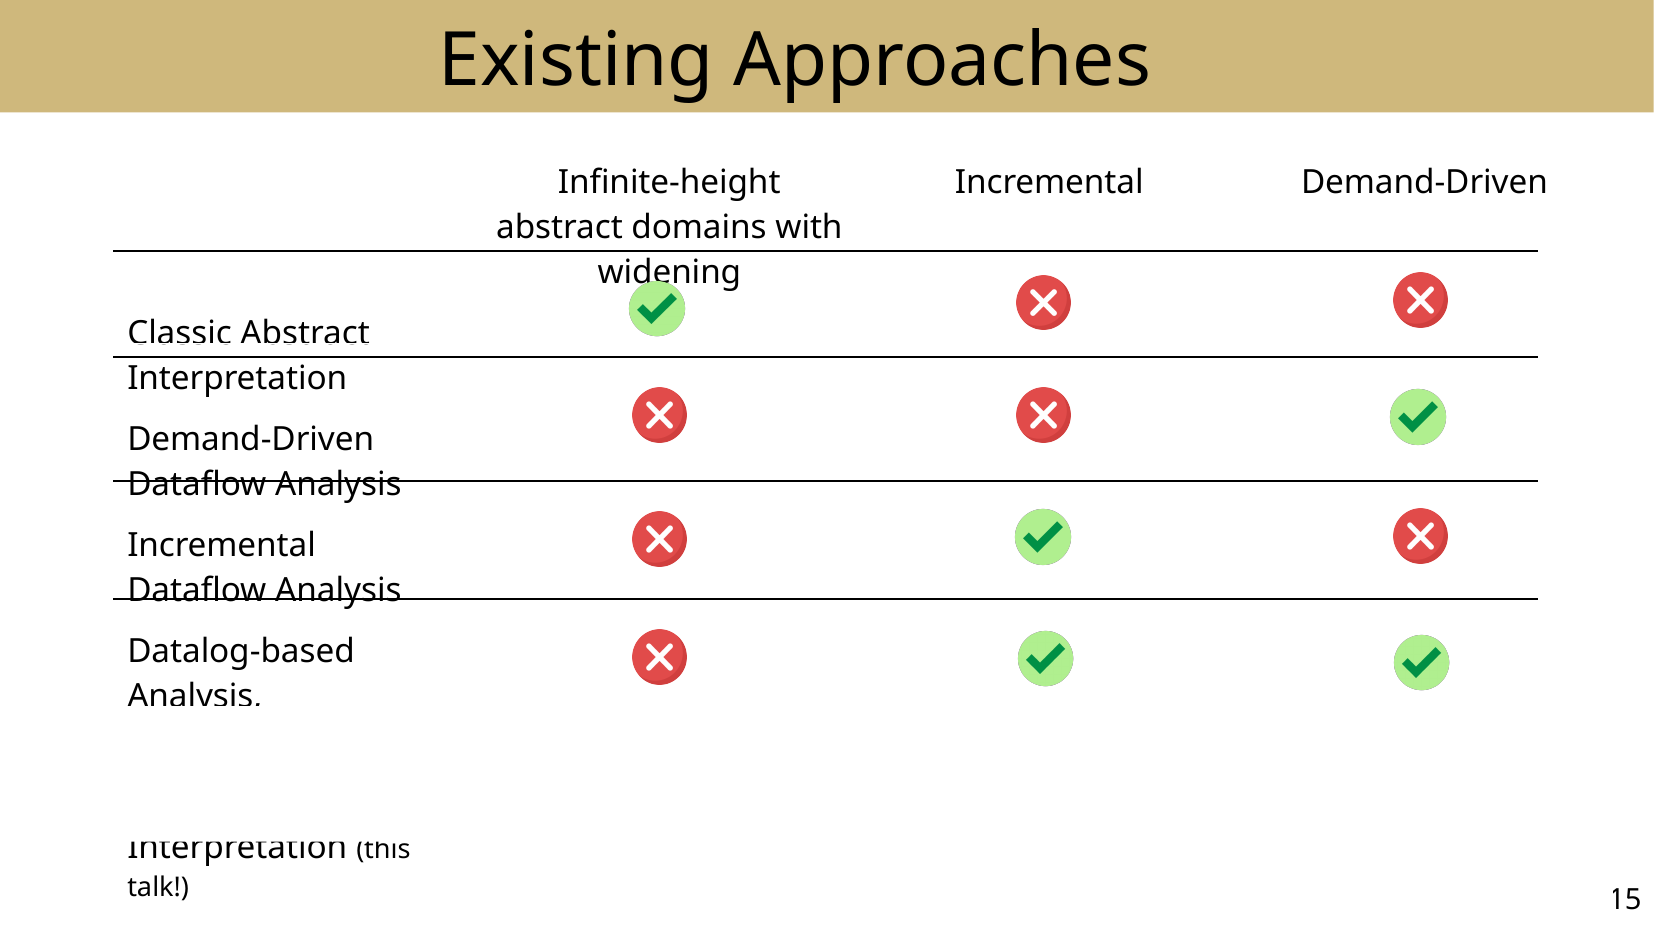

# Existing Approaches
| | Infinite-height abstract domains with widening | Incremental | Demand-Driven |
| --- | --- | --- | --- |
| Classic Abstract Interpretation | | | |
| Demand-Driven Dataflow Analysis | | | |
| Incremental Dataflow Analysis | | | |
| Datalog-based Analysis, Attribute Grammars | | | |
| Demanded Abstract Interpretation (this talk!) | | | |